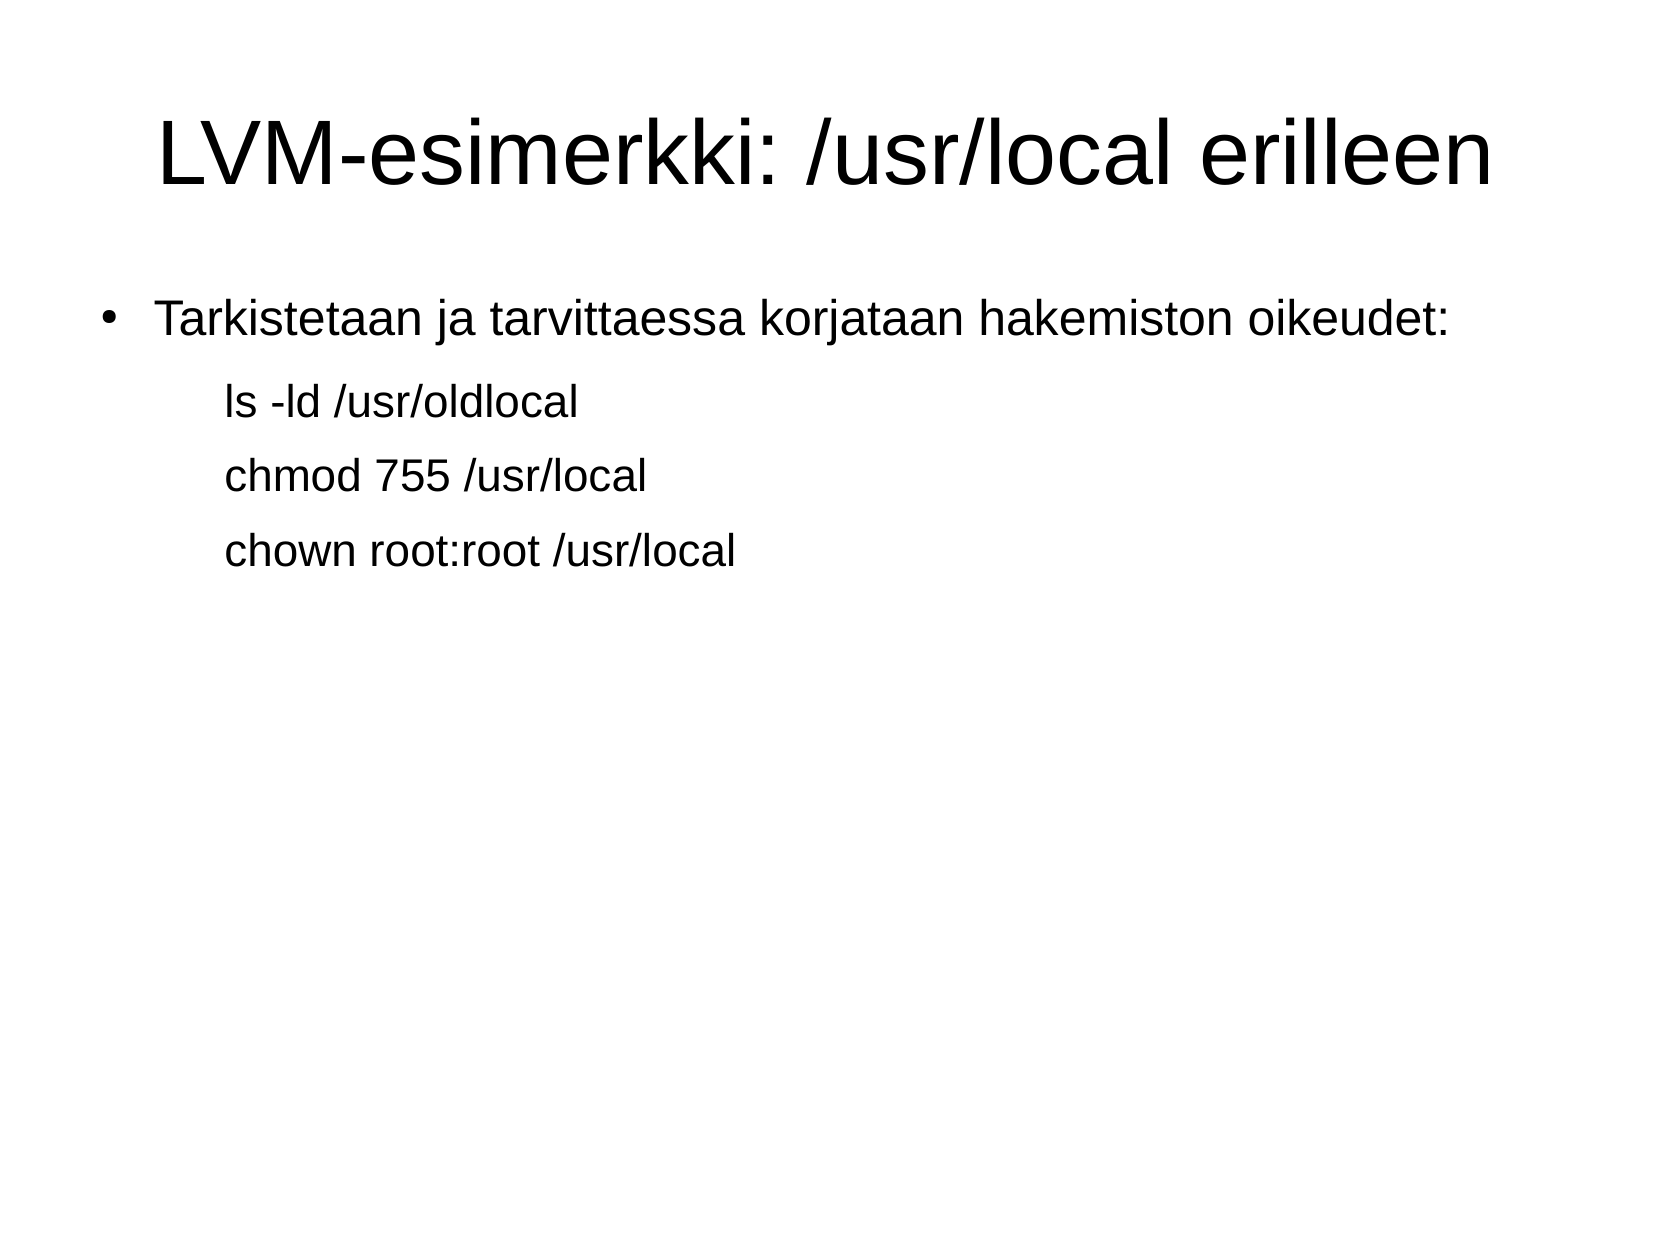

# LVM-esimerkki: /usr/local erilleen
Tarkistetaan ja tarvittaessa korjataan hakemiston oikeudet:
ls -ld /usr/oldlocal
chmod 755 /usr/local
chown root:root /usr/local